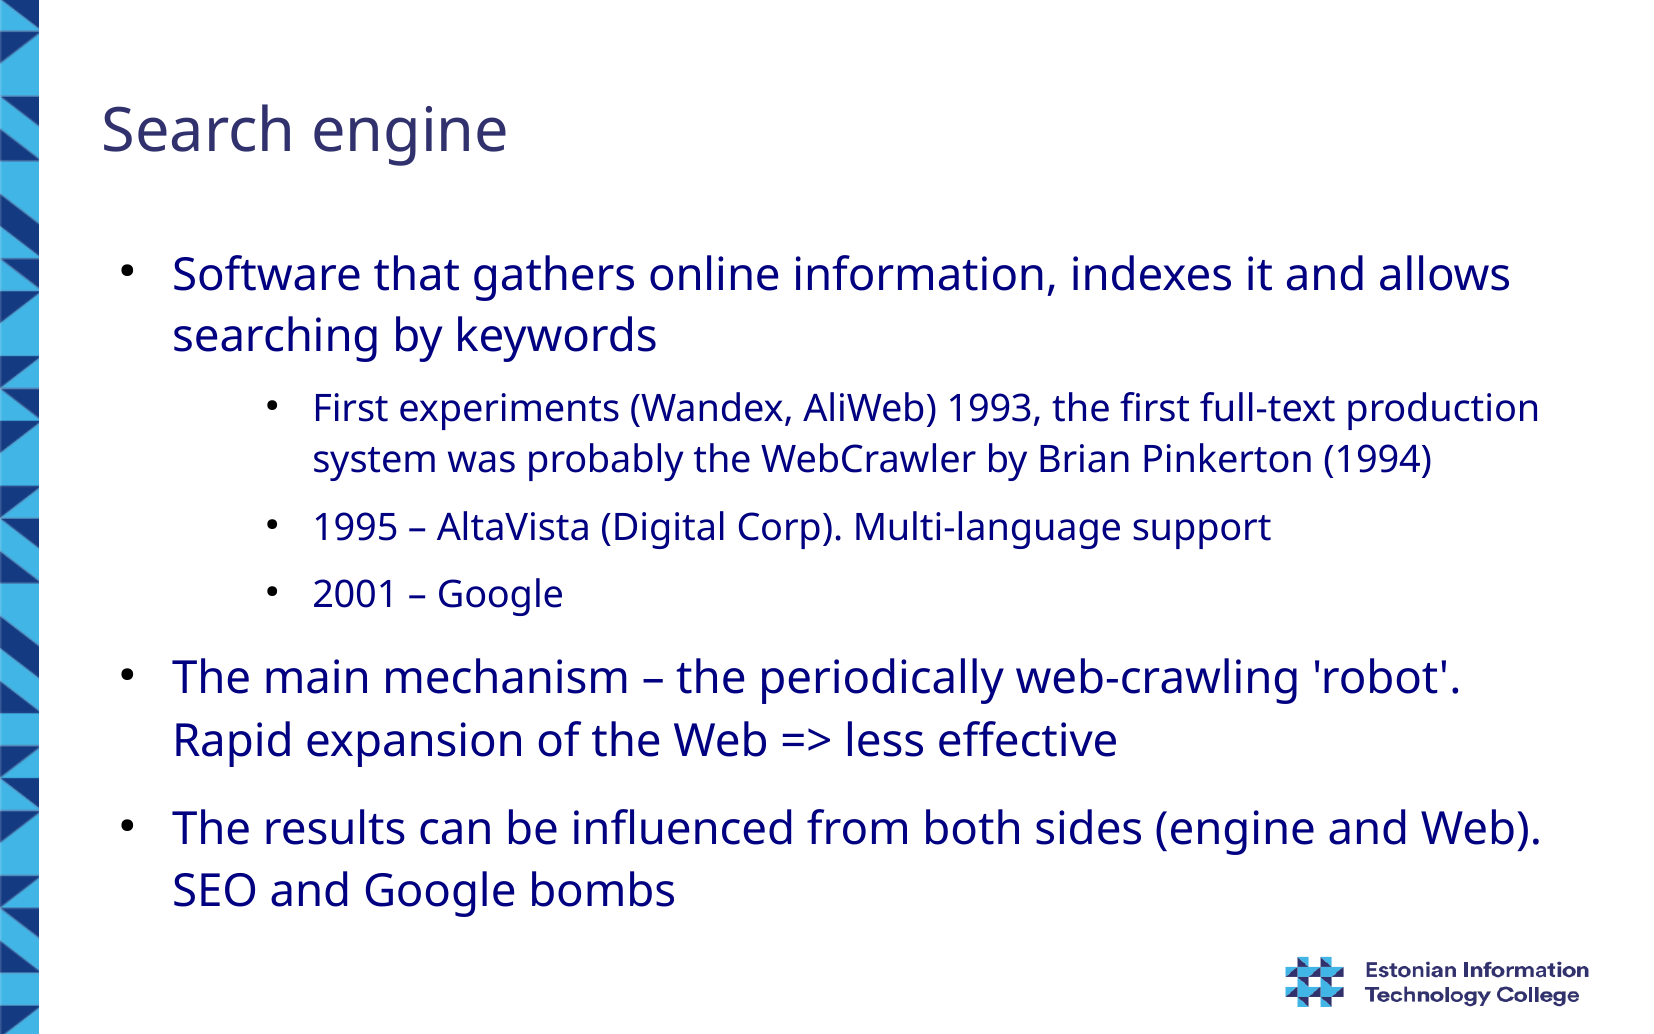

# Search engine
Software that gathers online information, indexes it and allows searching by keywords
First experiments (Wandex, AliWeb) 1993, the first full-text production system was probably the WebCrawler by Brian Pinkerton (1994)
1995 – AltaVista (Digital Corp). Multi-language support
2001 – Google
The main mechanism – the periodically web-crawling 'robot'. Rapid expansion of the Web => less effective
The results can be influenced from both sides (engine and Web). SEO and Google bombs